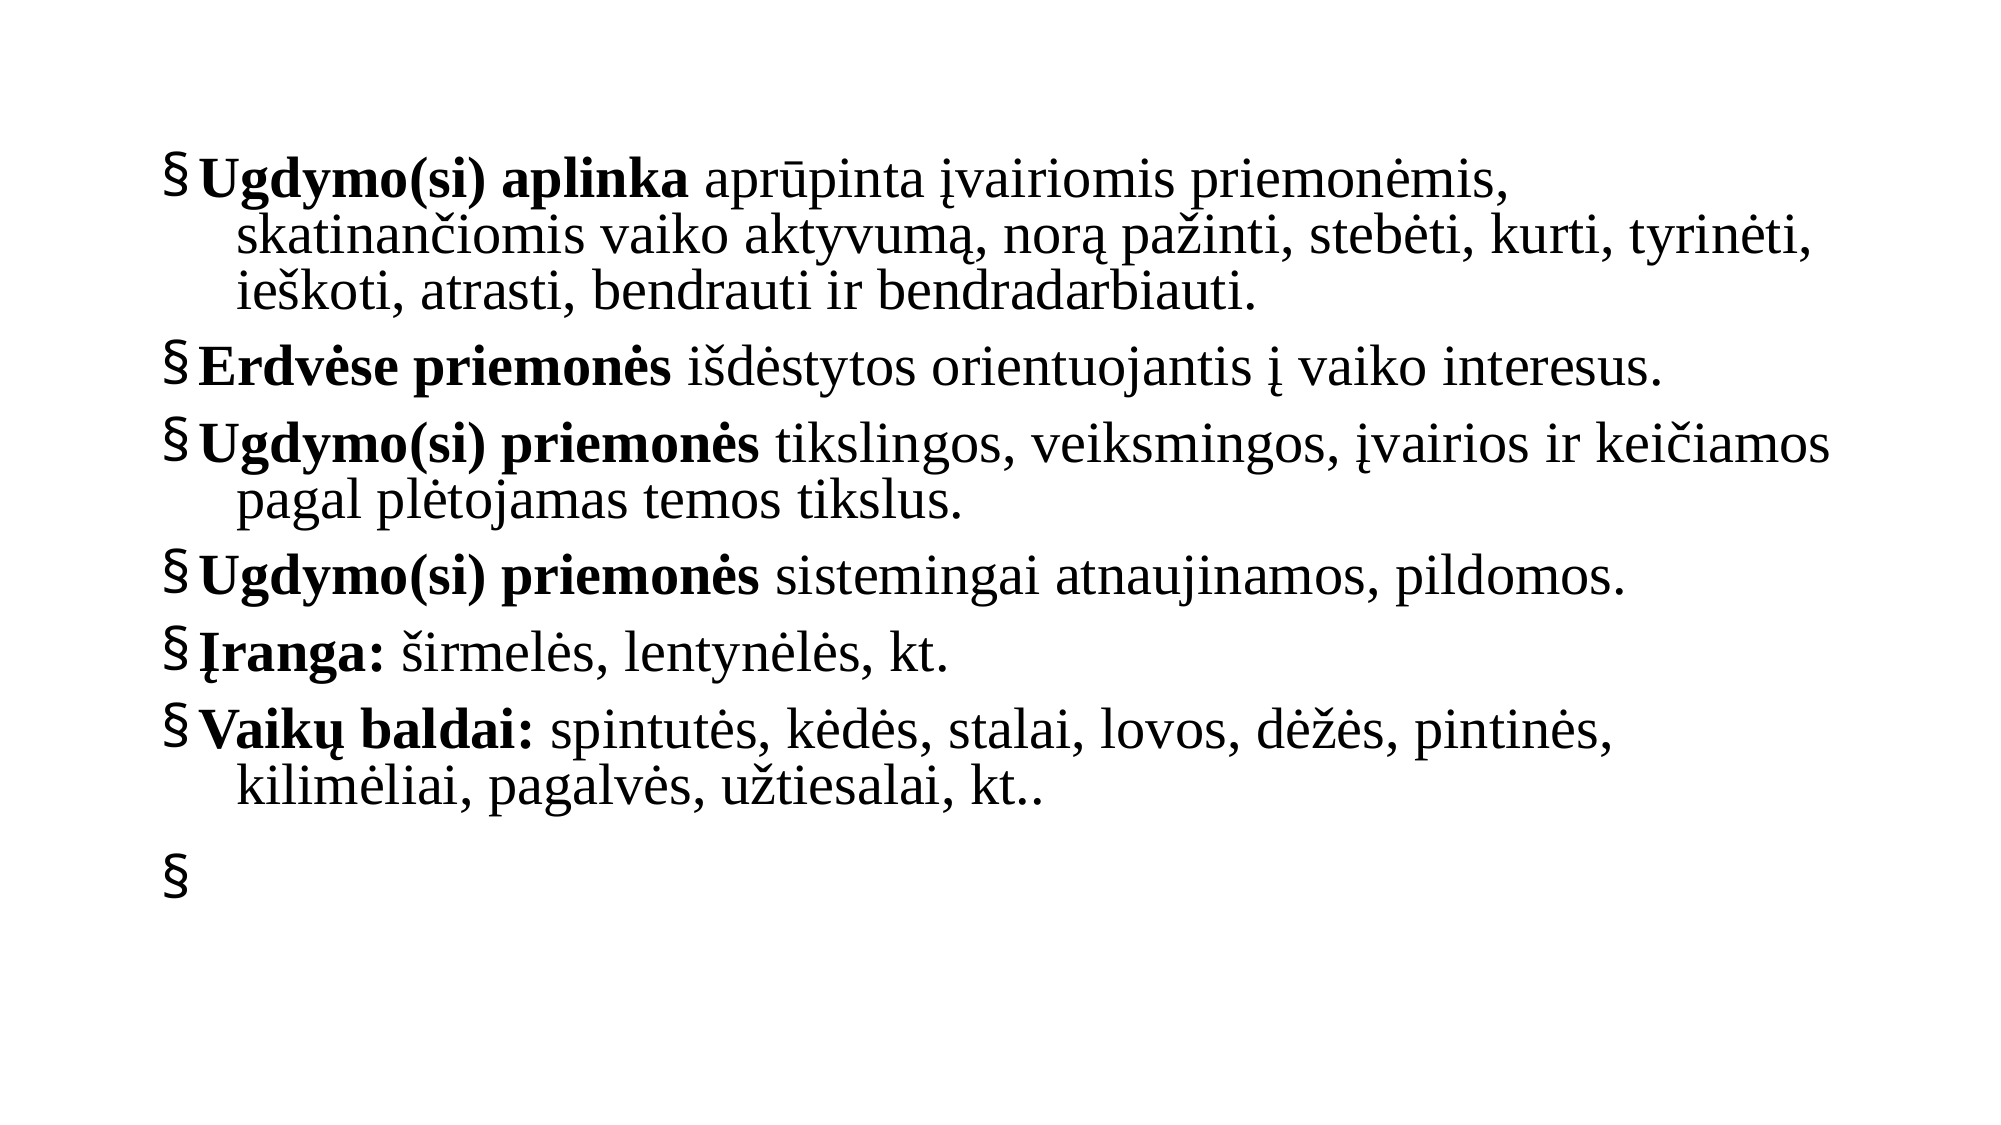

# Ugdymo(si) aplinka aprūpinta įvairiomis priemonėmis, skatinančiomis vaiko aktyvumą, norą pažinti, stebėti, kurti, tyrinėti, ieškoti, atrasti, bendrauti ir bendradarbiauti.
Erdvėse priemonės išdėstytos orientuojantis į vaiko interesus.
Ugdymo(si) priemonės tikslingos, veiksmingos, įvairios ir keičiamos pagal plėtojamas temos tikslus.
Ugdymo(si) priemonės sistemingai atnaujinamos, pildomos.
Įranga: širmelės, lentynėlės, kt.
Vaikų baldai: spintutės, kėdės, stalai, lovos, dėžės, pintinės, kilimėliai, pagalvės, užtiesalai, kt..